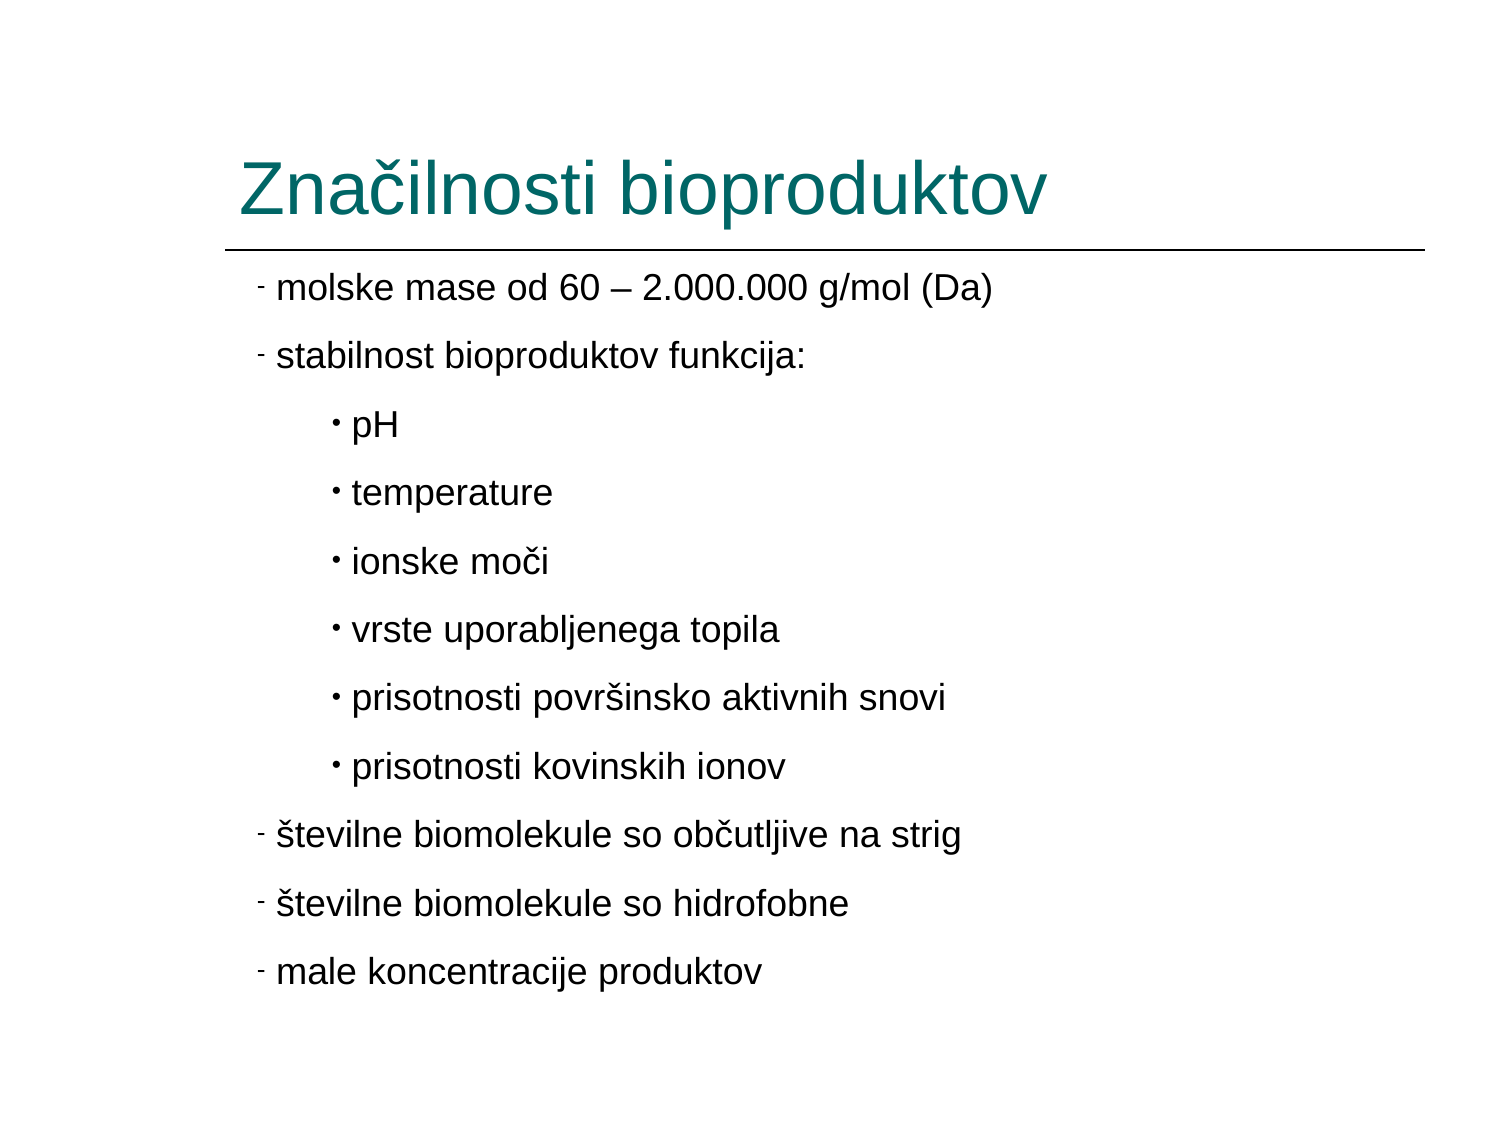

# Značilnosti bioproduktov
 molske mase od 60 – 2.000.000 g/mol (Da)
 stabilnost bioproduktov funkcija:
 pH
 temperature
 ionske moči
 vrste uporabljenega topila
 prisotnosti površinsko aktivnih snovi
 prisotnosti kovinskih ionov
 številne biomolekule so občutljive na strig
 številne biomolekule so hidrofobne
 male koncentracije produktov